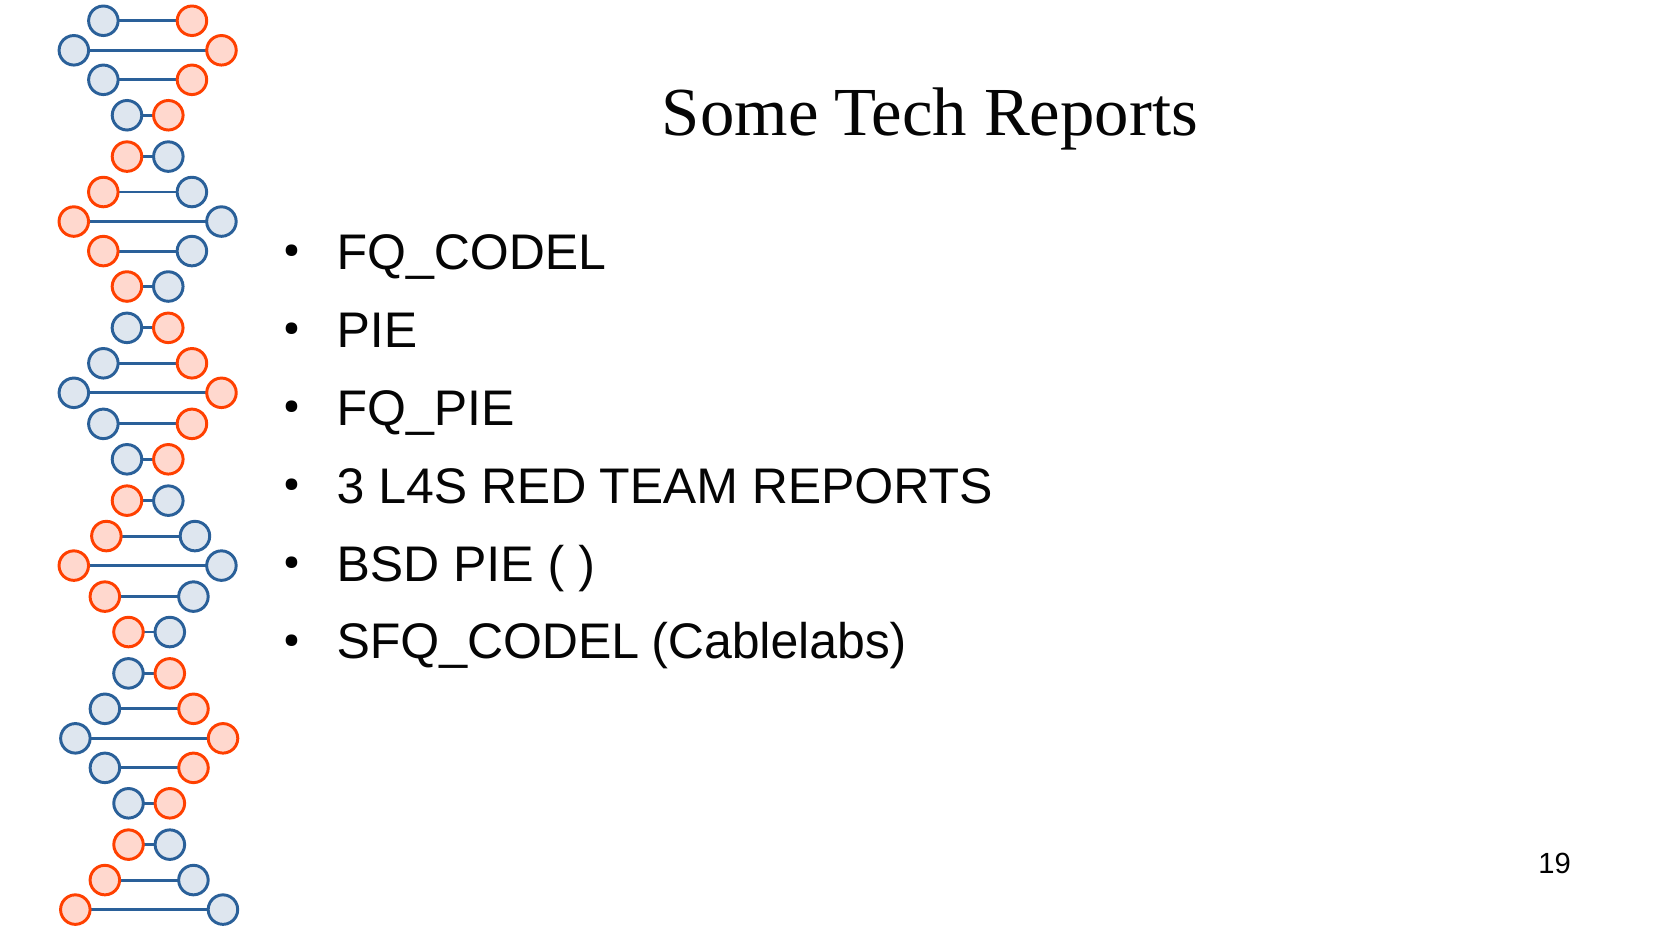

# Some Tech Reports
FQ_CODEL
PIE
FQ_PIE
3 L4S RED TEAM REPORTS
BSD PIE ( )
SFQ_CODEL (Cablelabs)
19